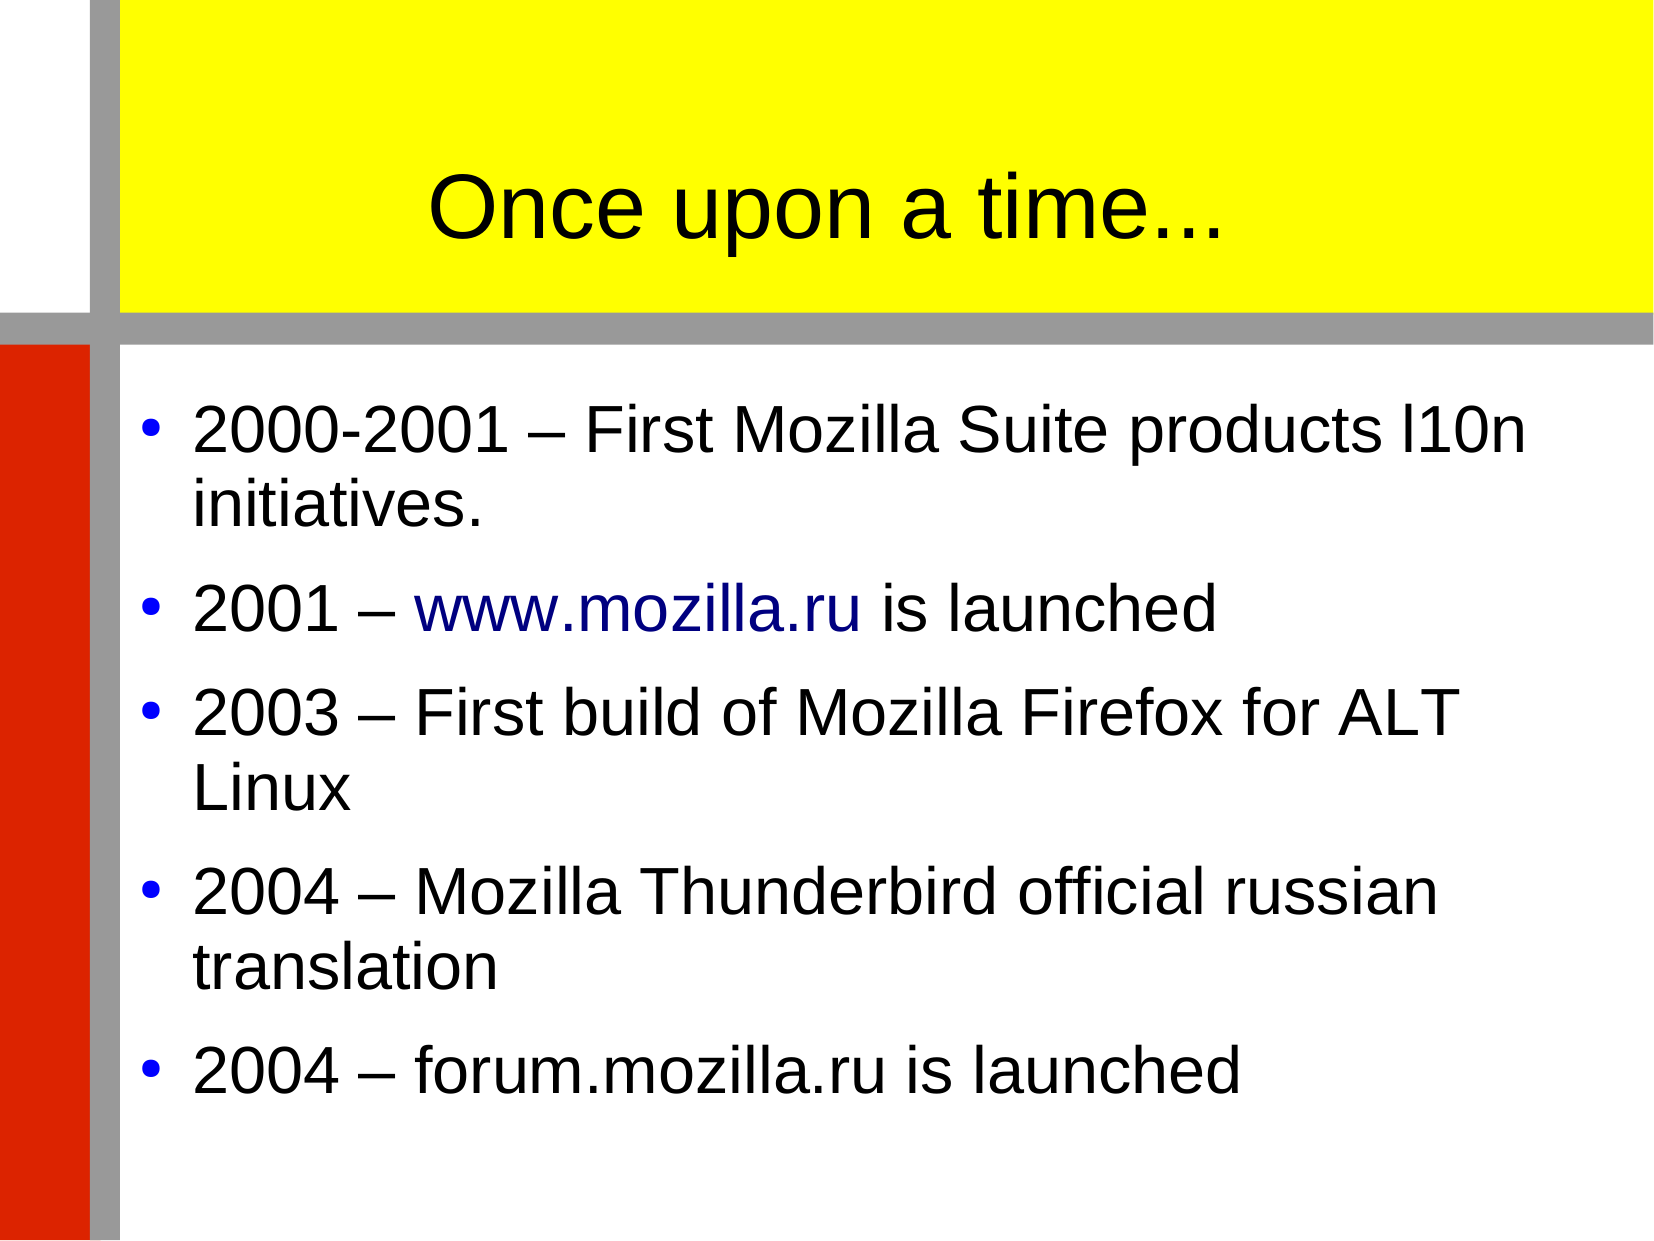

# Once upon a time...
2000-2001 – First Mozilla Suite products l10n initiatives.
2001 – www.mozilla.ru is launched
2003 – First build of Mozilla Firefox for ALT Linux
2004 – Mozilla Thunderbird official russian translation
2004 – forum.mozilla.ru is launched